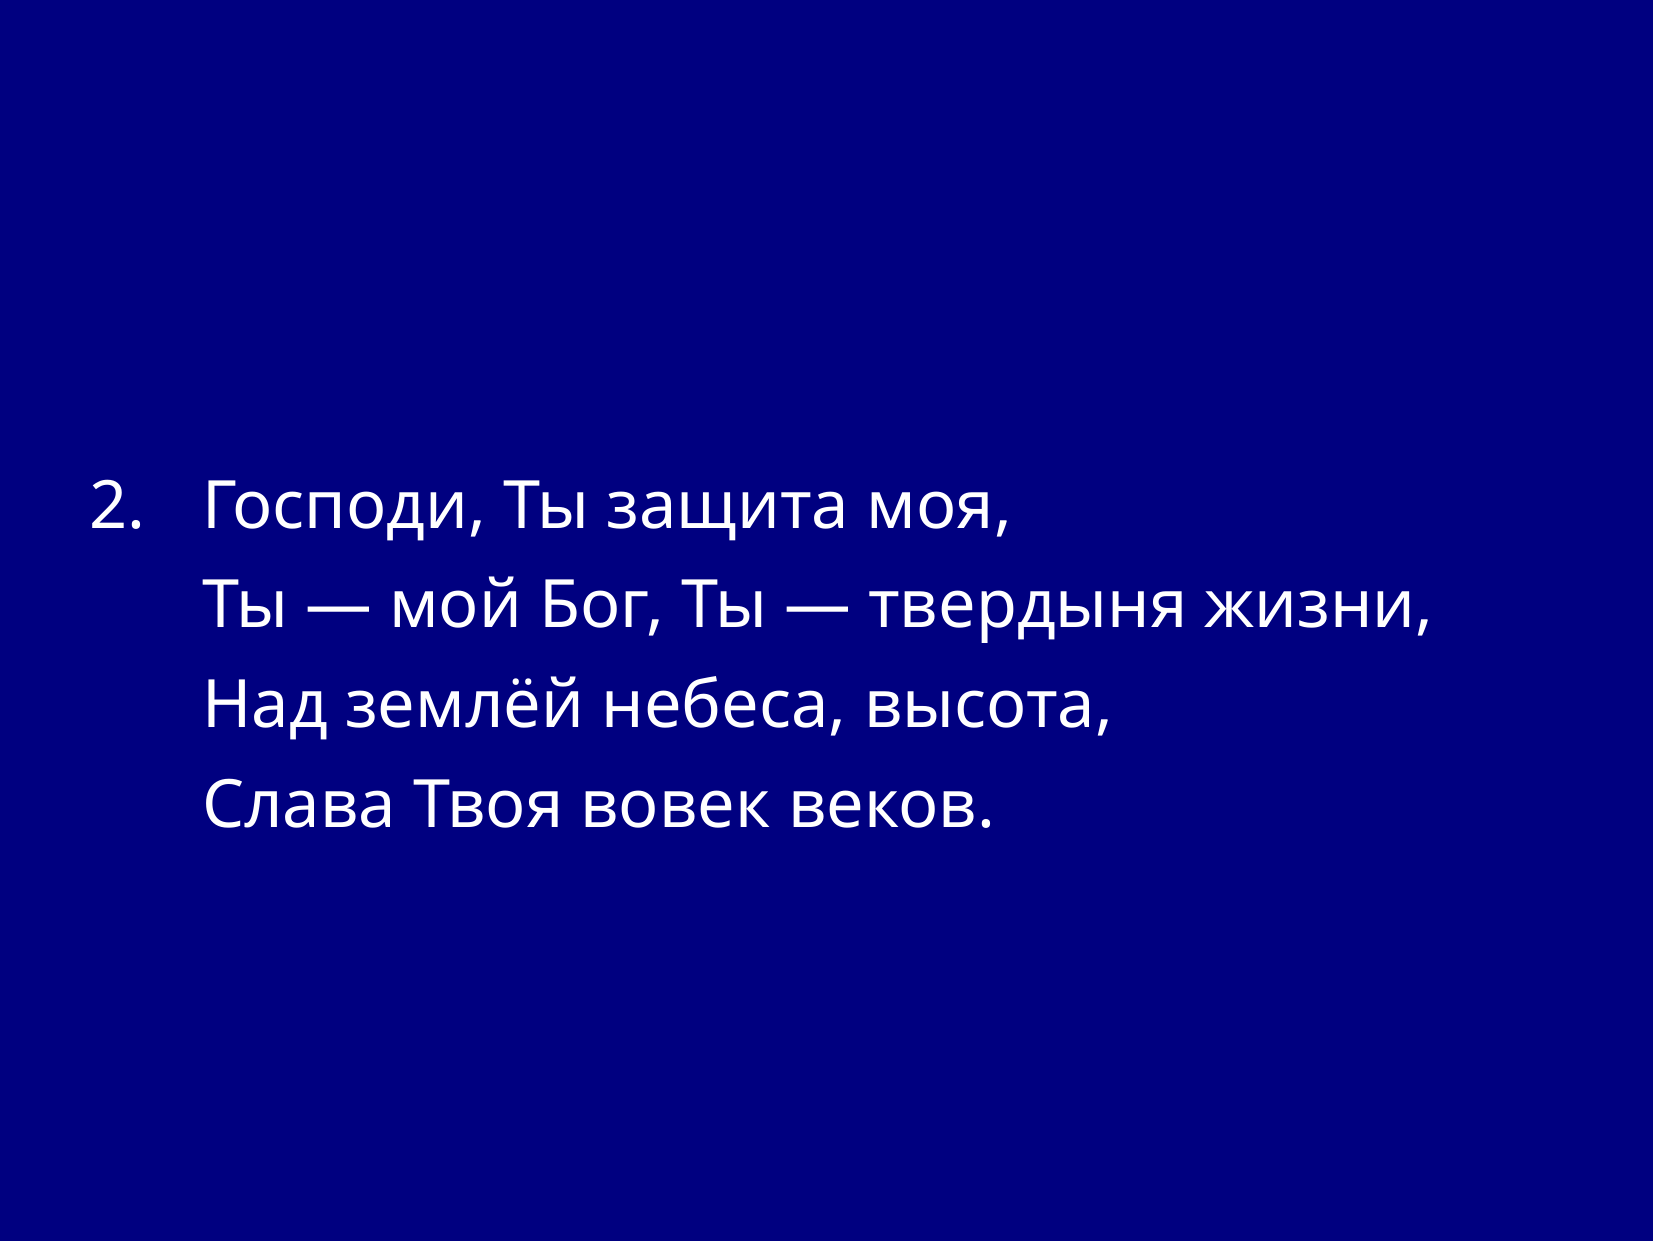

2.	Господи, Ты защита моя,
	Ты — мой Бог, Ты — твердыня жизни,
	Над землёй небеса, высота,
	Слава Твоя вовек веков.